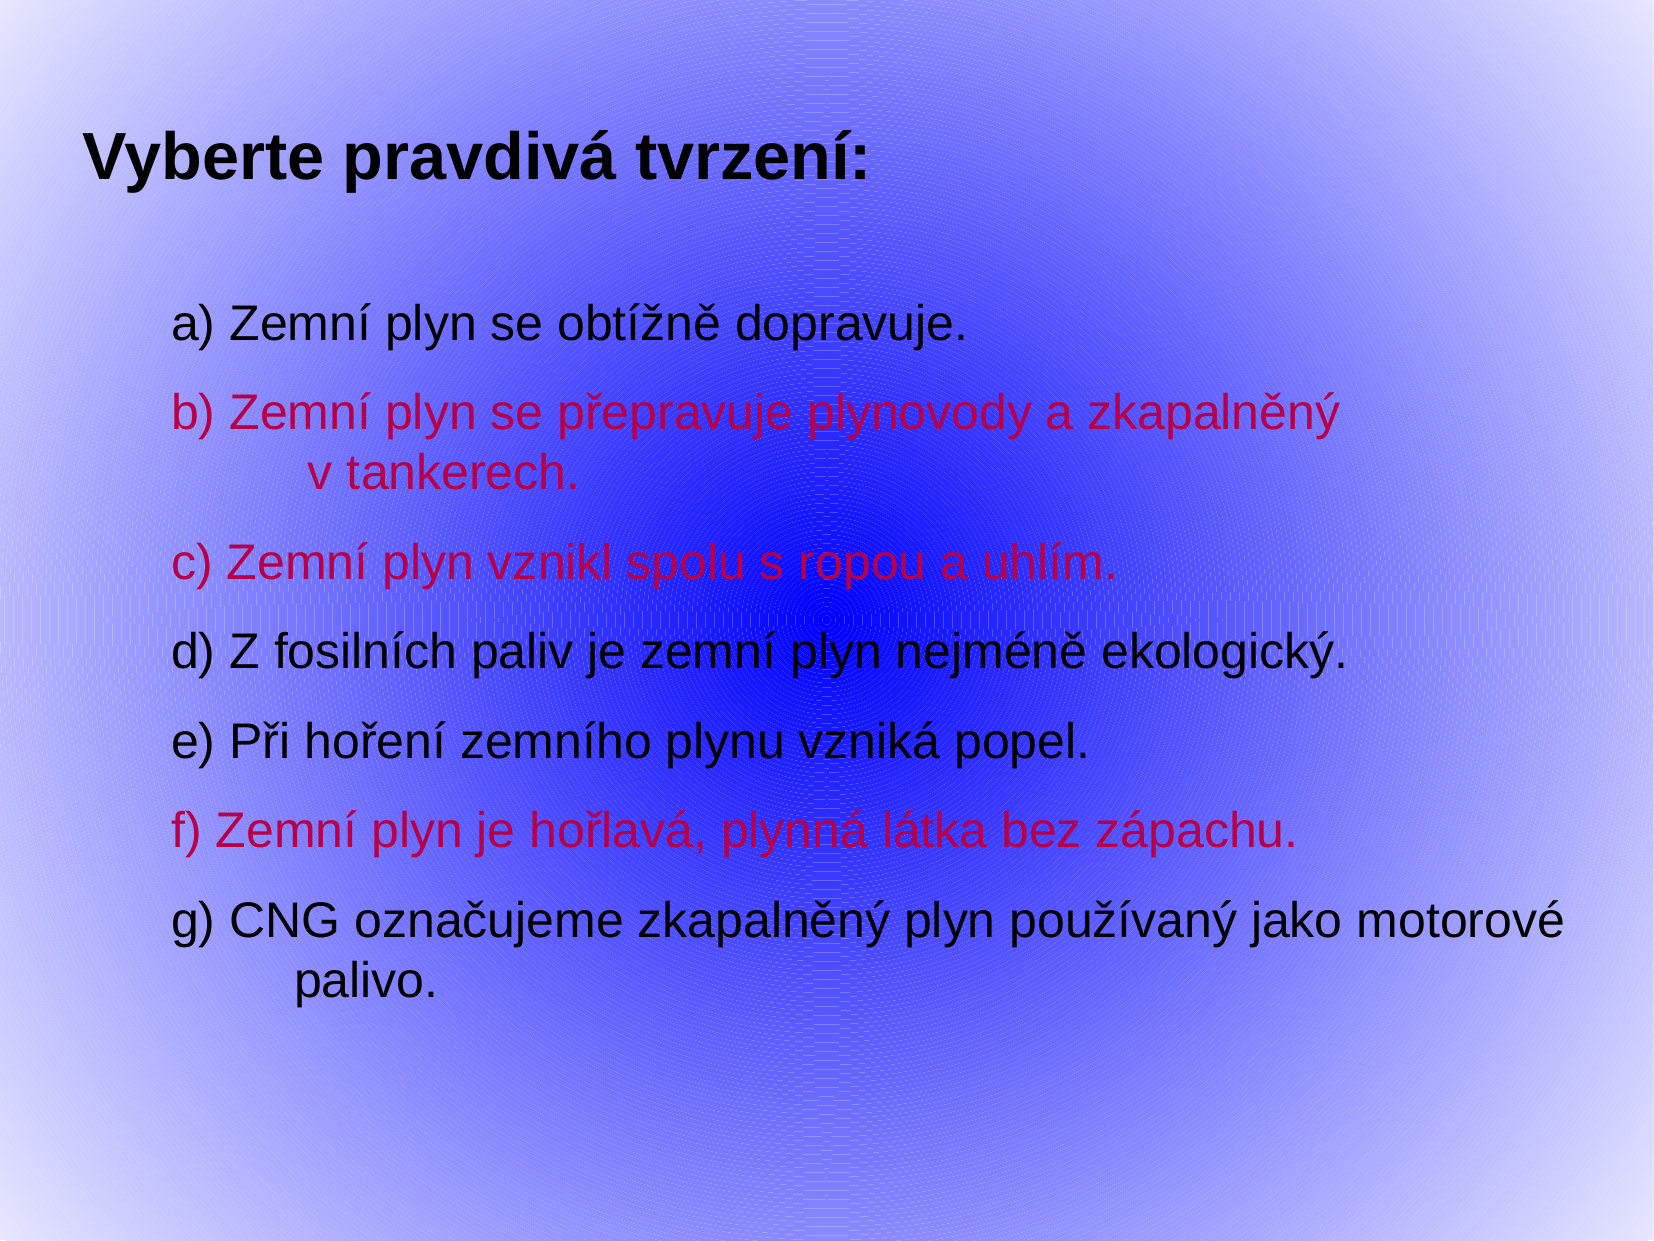

# Vyberte pravdivá tvrzení:
a) Zemní plyn se obtížně dopravuje.
b) Zemní plyn se přepravuje plynovody a zkapalněný v tankerech.
c) Zemní plyn vznikl spolu s ropou a uhlím.
d) Z fosilních paliv je zemní plyn nejméně ekologický.
e) Při hoření zemního plynu vzniká popel.
f) Zemní plyn je hořlavá, plynná látka bez zápachu.
g) CNG označujeme zkapalněný plyn používaný jako motorové palivo.